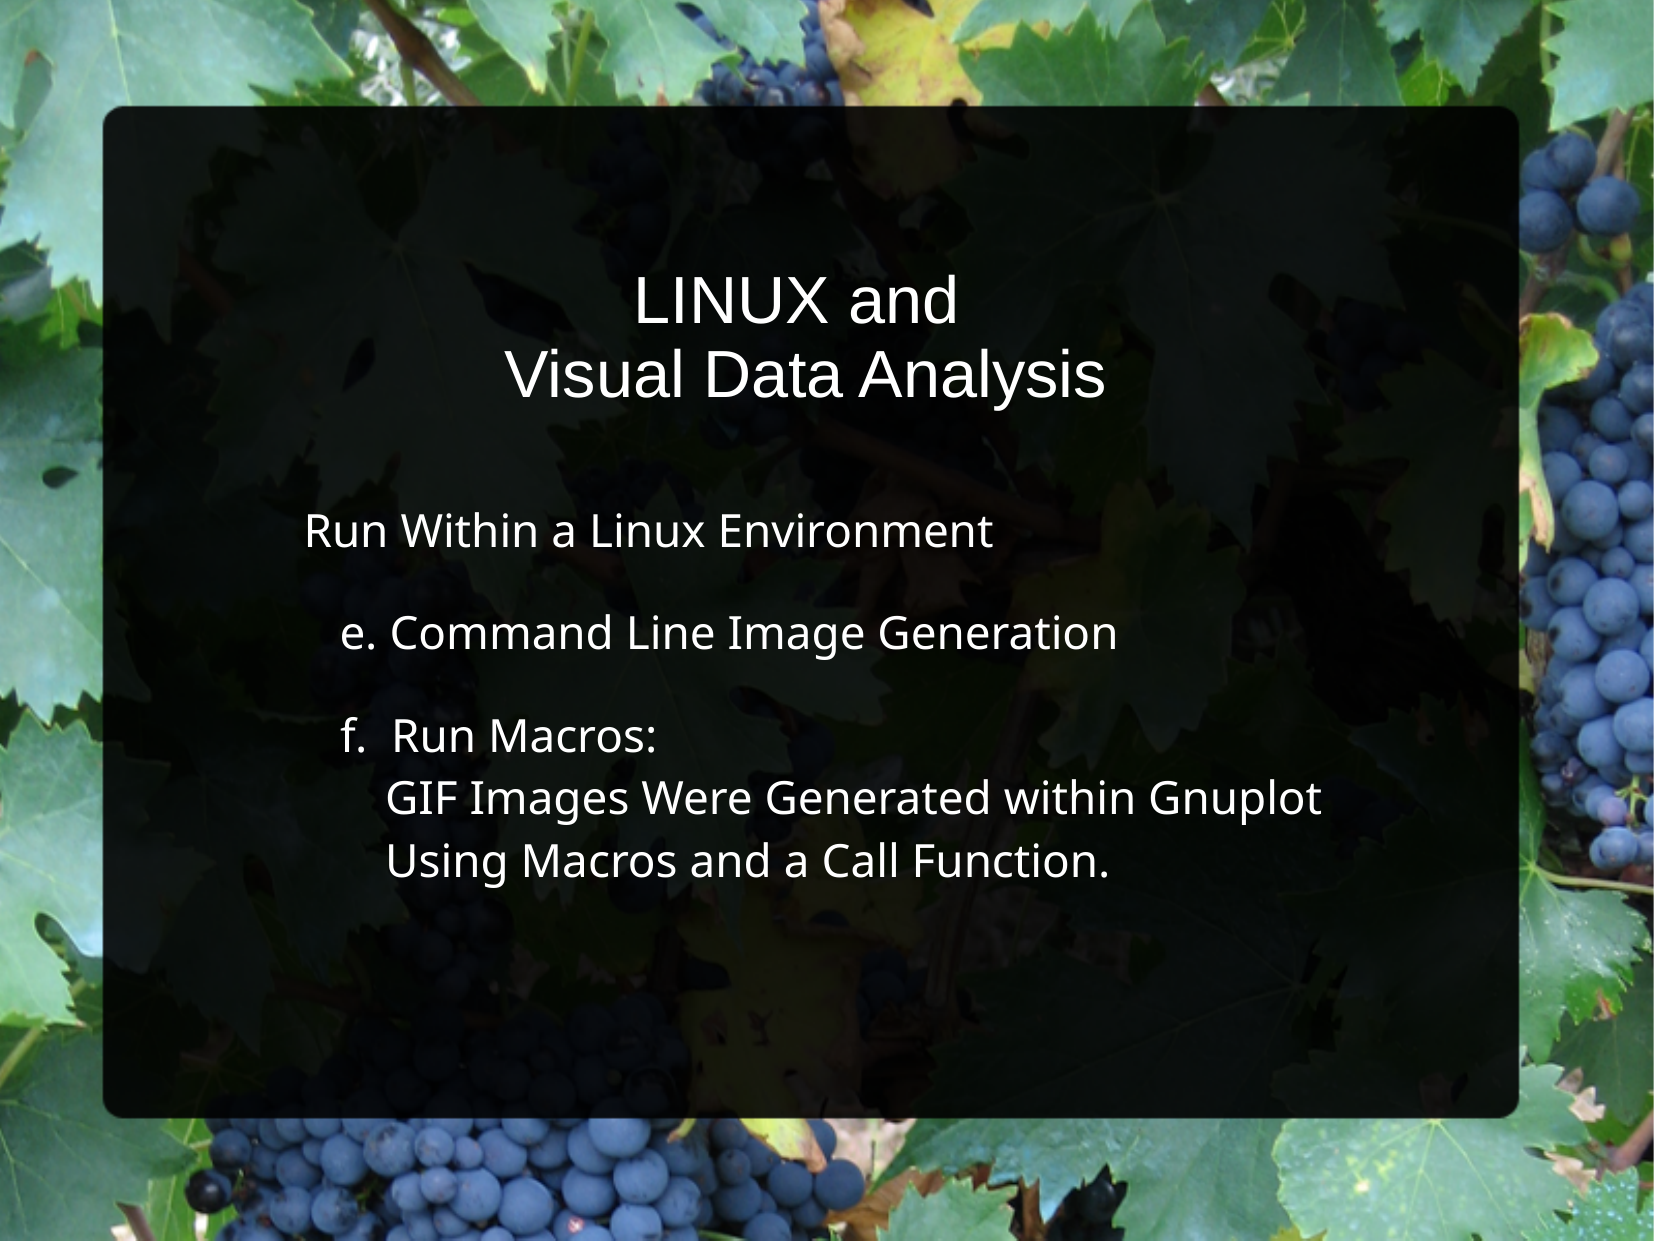

# LINUX and Visual Data Analysis
Run Within a Linux Environment
 e. Command Line Image Generation
 f. Run Macros:
 GIF Images Were Generated within Gnuplot
 Using Macros and a Call Function.